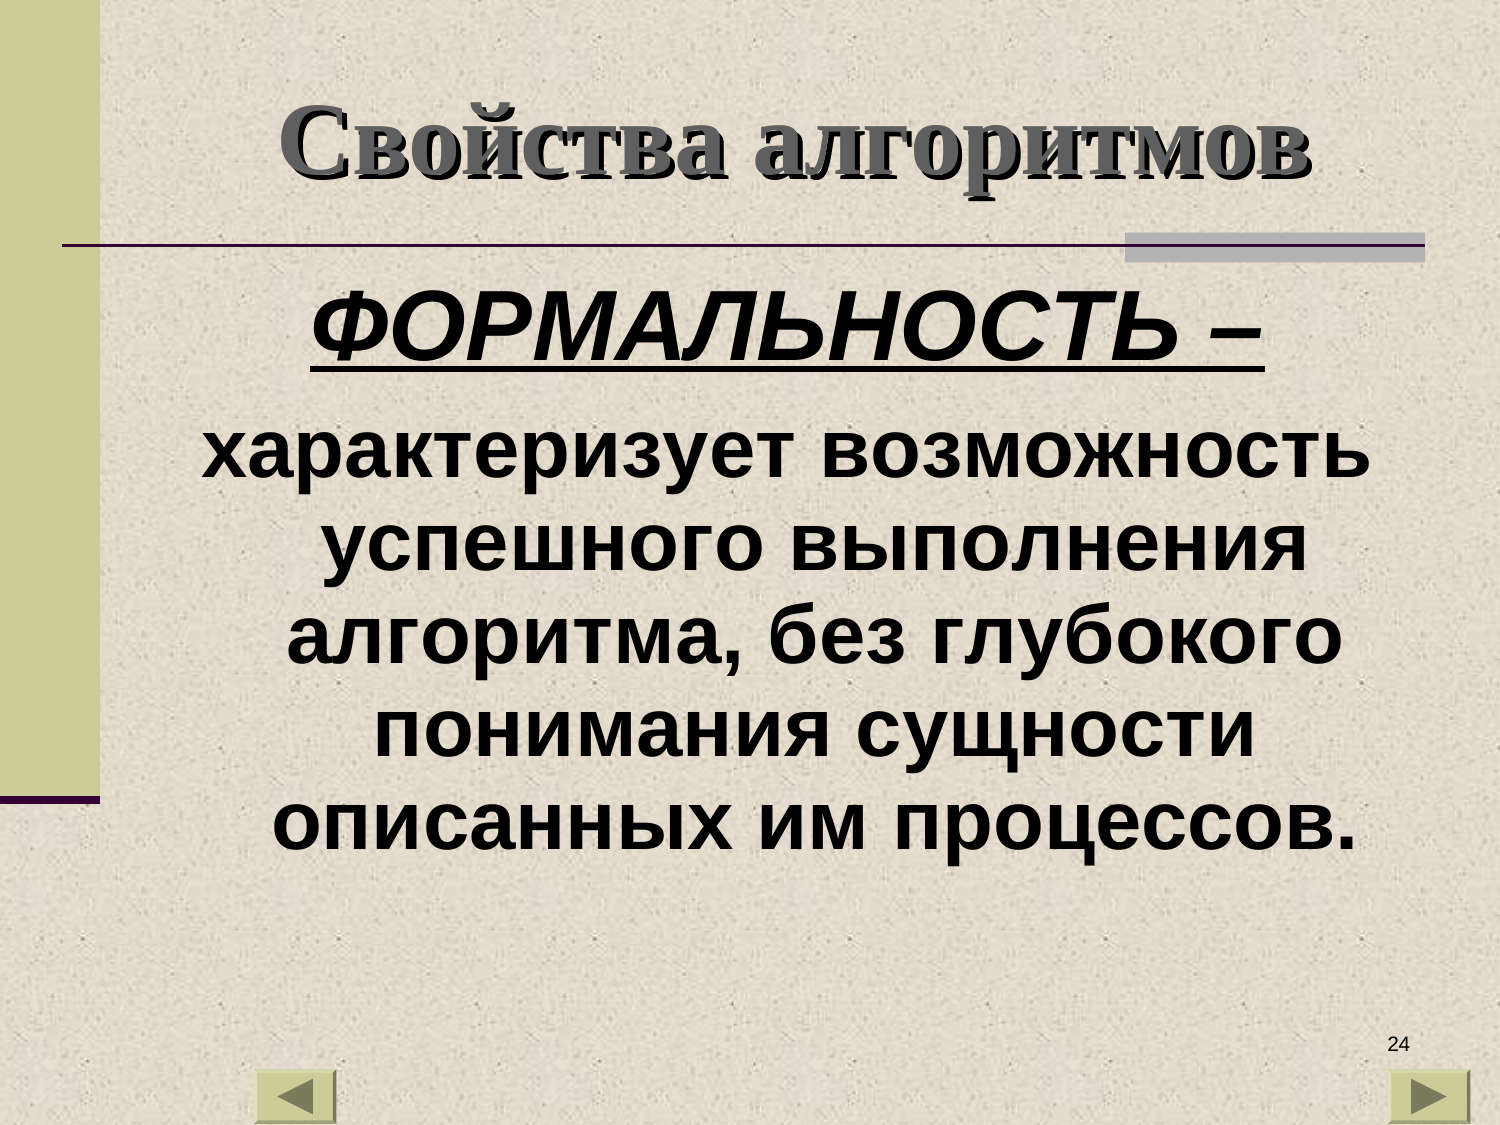

# Свойства алгоритмов
ФОРМАЛЬНОСТЬ –
характеризует возможность успешного выполнения алгоритма, без глубокого понимания сущности описанных им процессов.
24